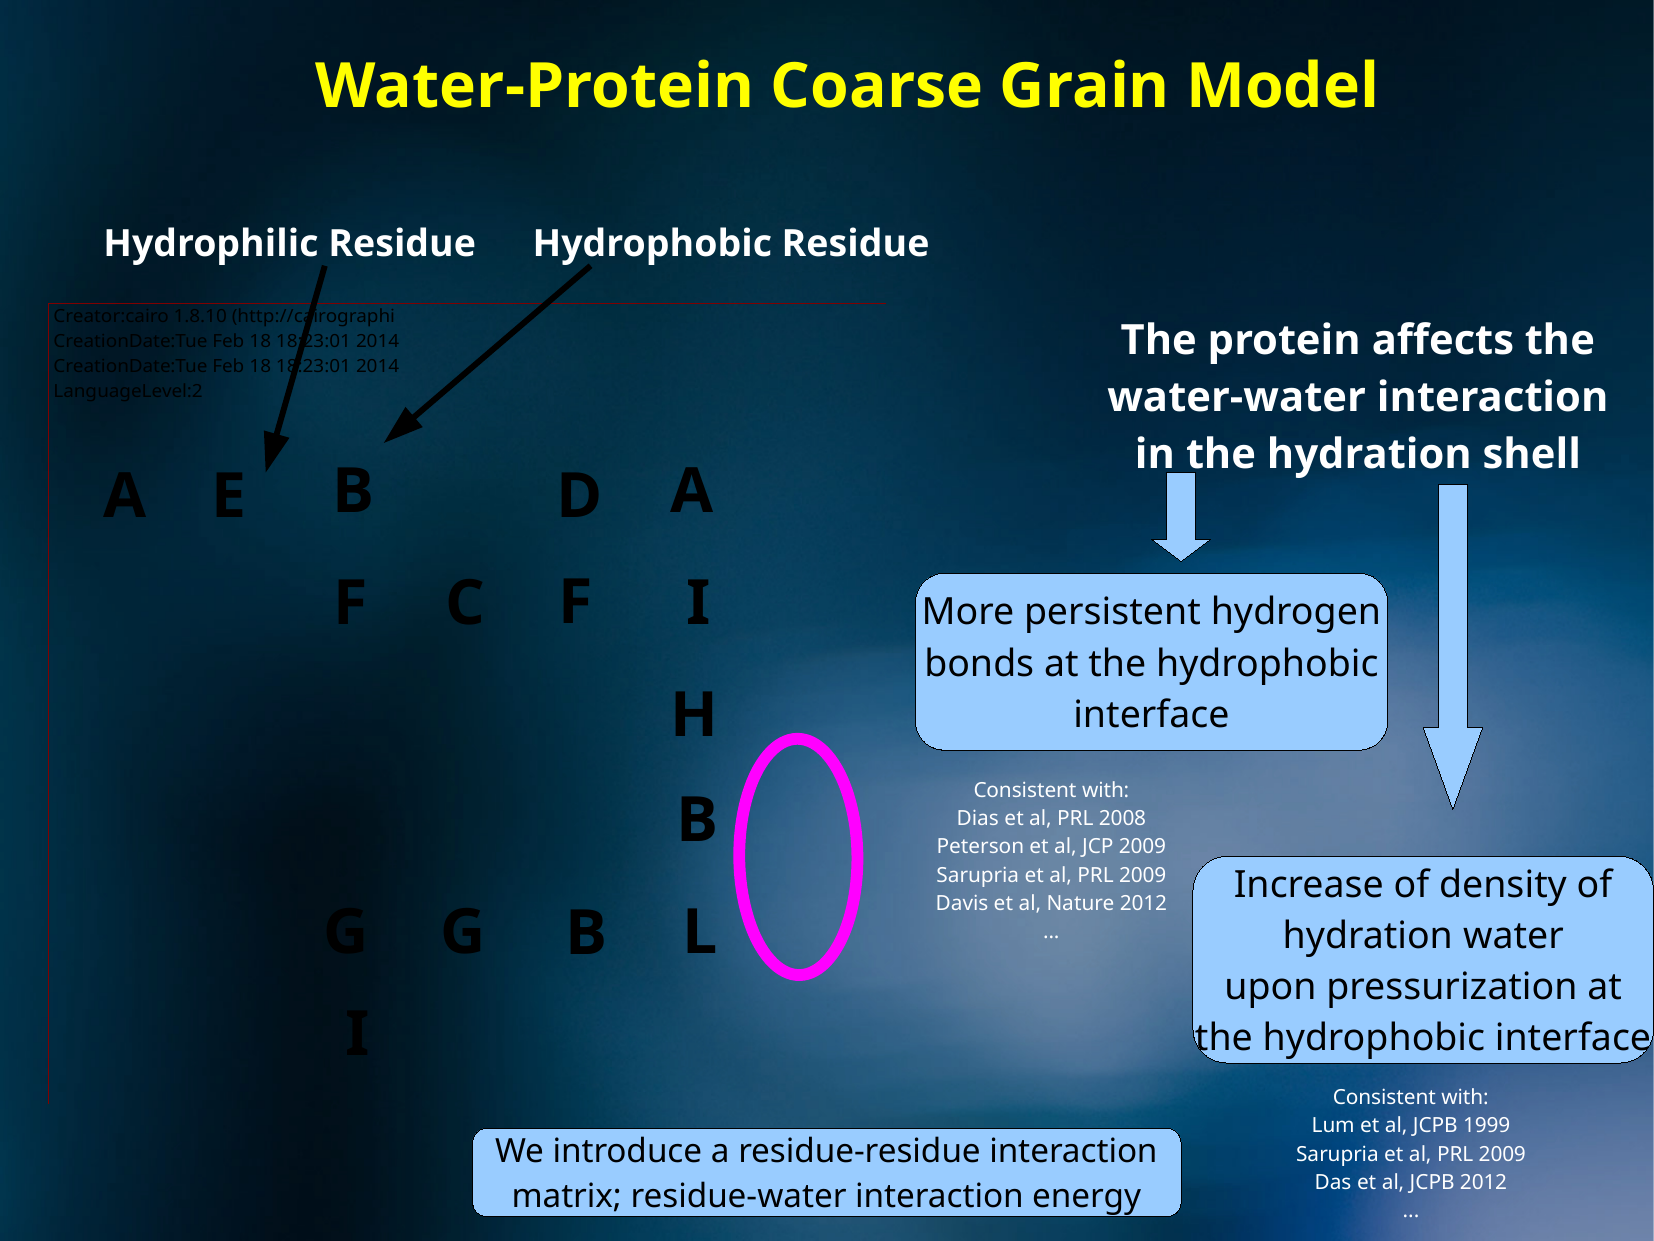

Water-Protein Coarse Grain Model
Hydrophilic Residue
Hydrophobic Residue
The protein affects the
water-water interaction
in the hydration shell
B
A
A
E
D
F
F
C
I
More persistent hydrogen
bonds at the hydrophobic
interface
H
B
Consistent with:
Dias et al, PRL 2008
Peterson et al, JCP 2009
Sarupria et al, PRL 2009
Davis et al, Nature 2012
...
Increase of density of
hydration water
upon pressurization at
the hydrophobic interface
G
G
L
B
I
Consistent with:
Lum et al, JCPB 1999
Sarupria et al, PRL 2009
Das et al, JCPB 2012
...
We introduce a residue-residue interaction
matrix; residue-water interaction energy